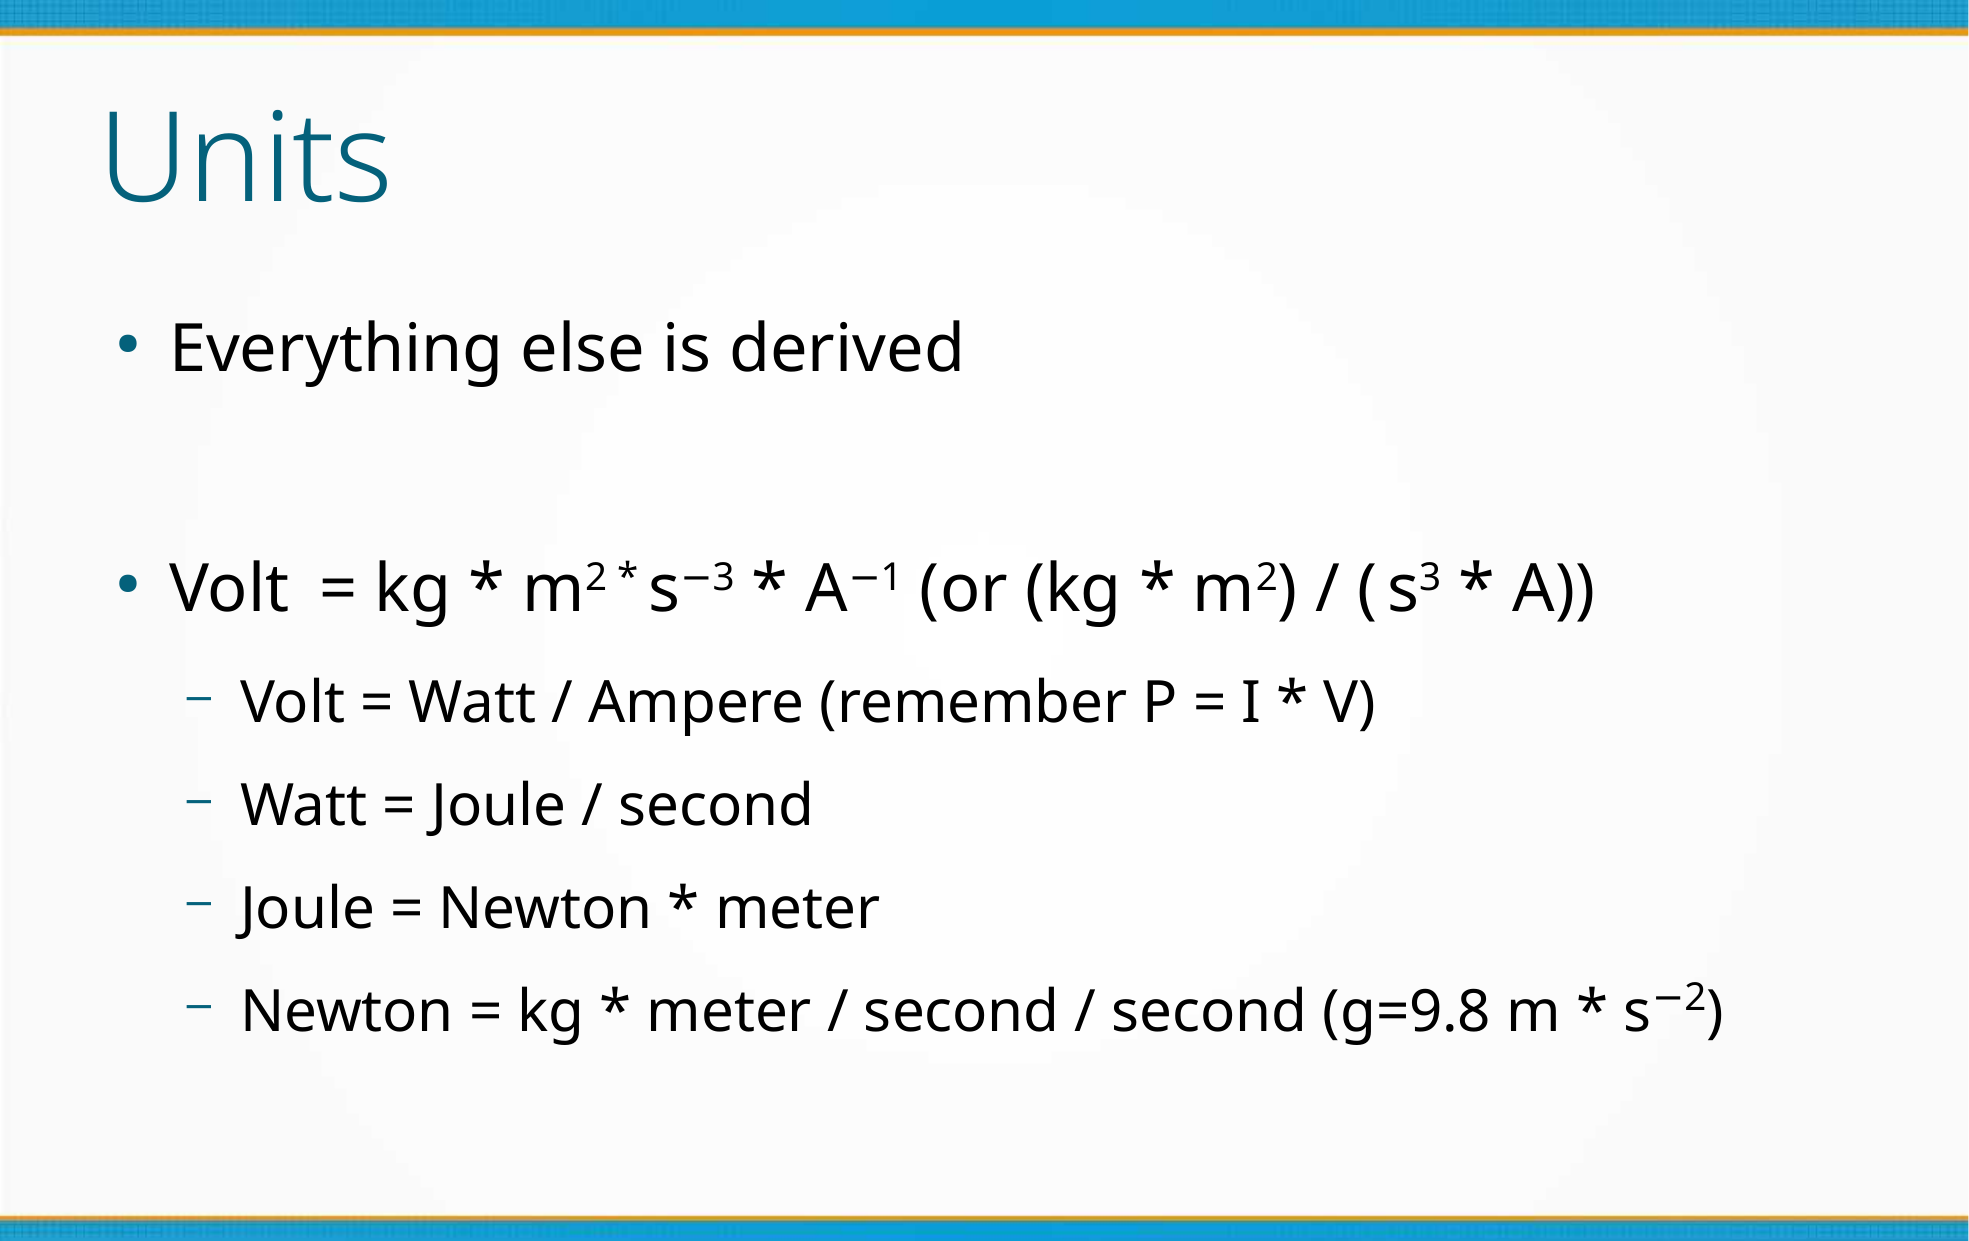

# Units
Everything else is derived
Volt	= kg * m2 * s−3 * A−1 (or (kg * m2) / ( s3 * A))
Volt = Watt / Ampere (remember P = I * V)
Watt = Joule / second
Joule = Newton * meter
Newton = kg * meter / second / second (g=9.8 m * s−2)